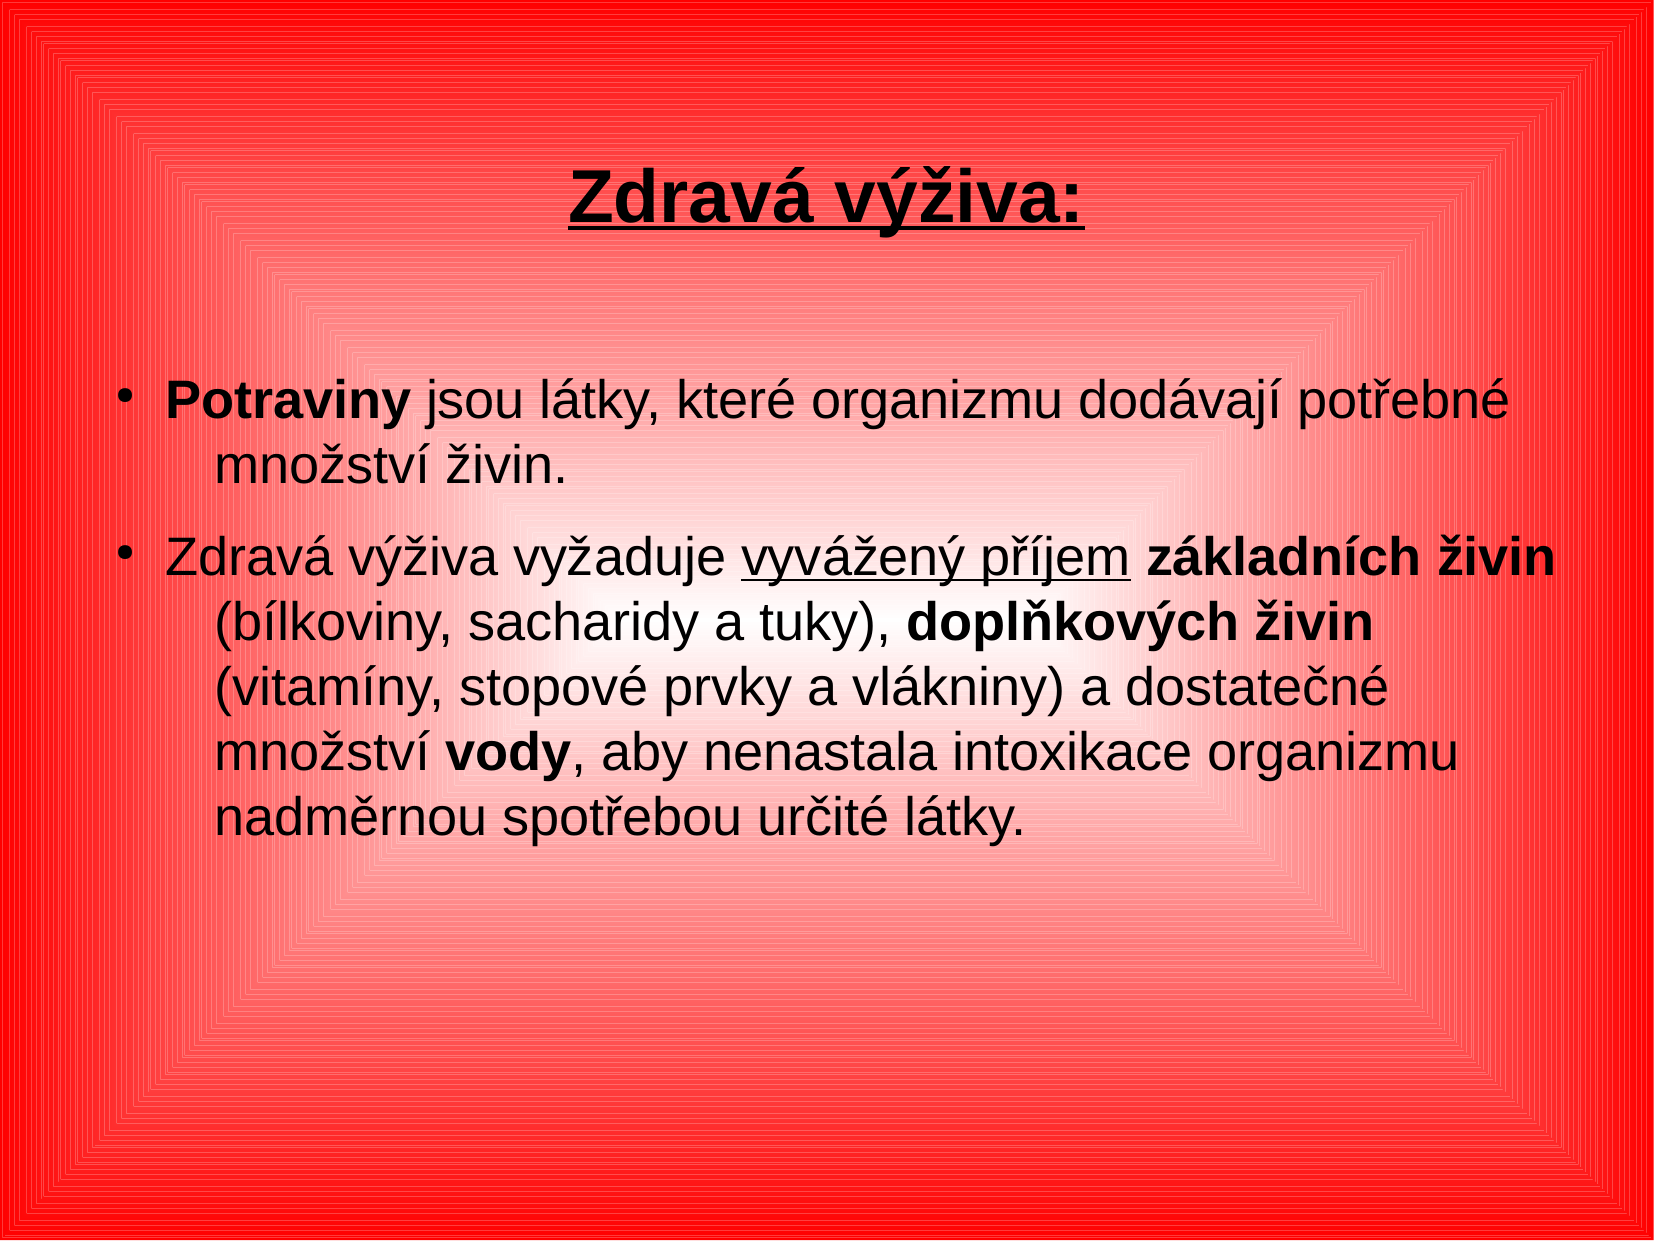

# Zdravá výživa:
Potraviny jsou látky, které organizmu dodávají potřebné množství živin.
Zdravá výživa vyžaduje vyvážený příjem základních živin (bílkoviny, sacharidy a tuky), doplňkových živin (vitamíny, stopové prvky a vlákniny) a dostatečné množství vody, aby nenastala intoxikace organizmu nadměrnou spotřebou určité látky.